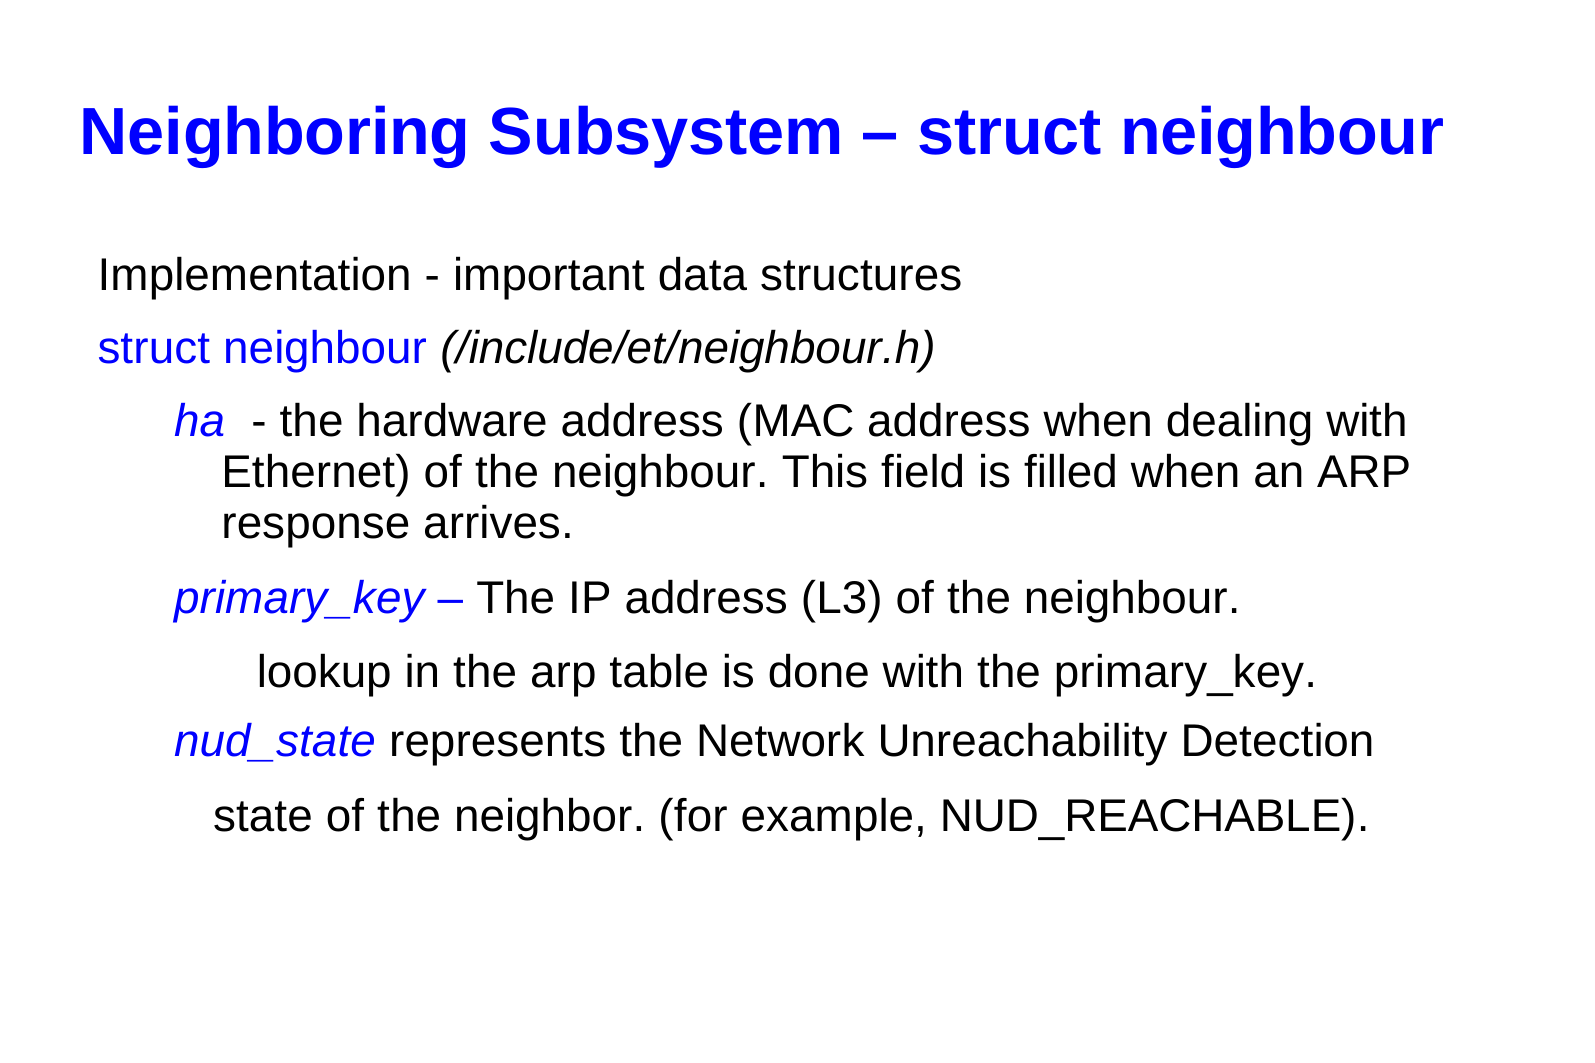

# Neighboring Subsystem – struct neighbour
Implementation - important data structures
struct neighbour (/include/et/neighbour.h)
ha - the hardware address (MAC address when dealing with Ethernet) of the neighbour. This field is filled when an ARP response arrives.
primary_key – The IP address (L3) of the neighbour.
lookup in the arp table is done with the primary_key.
nud_state represents the Network Unreachability Detection
 state of the neighbor. (for example, NUD_REACHABLE).